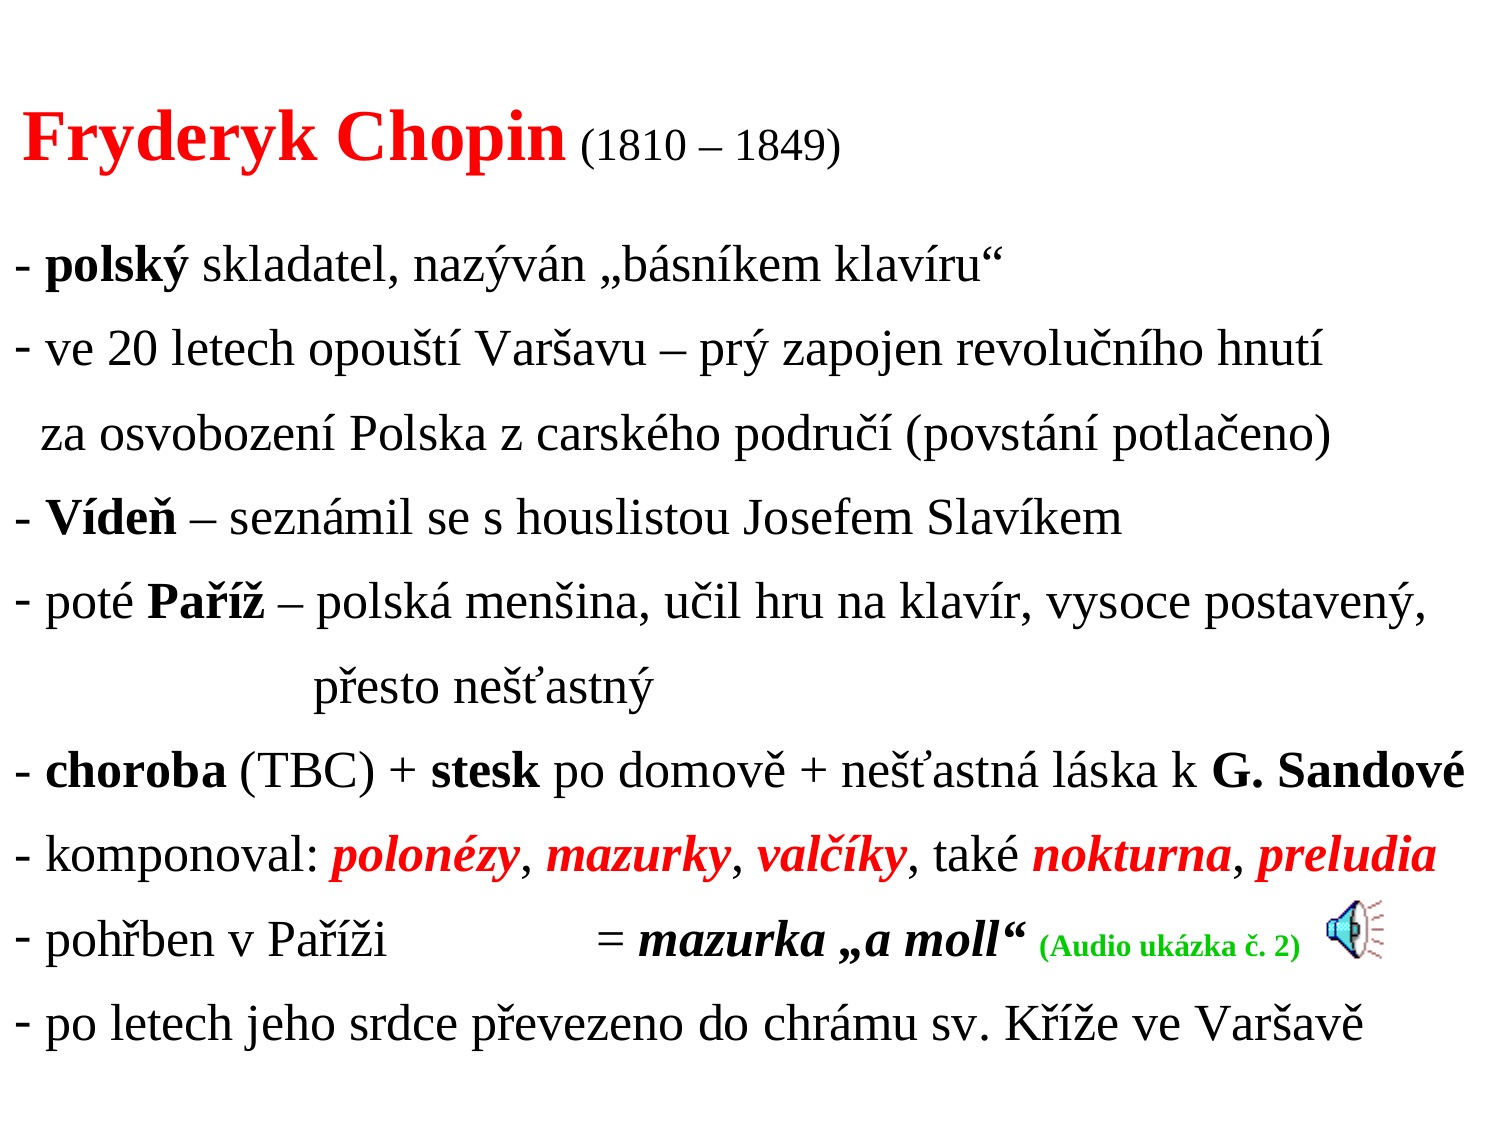

Fryderyk Chopin (1810 – 1849)
- polský skladatel, nazýván „básníkem klavíru“
 ve 20 letech opouští Varšavu – prý zapojen revolučního hnutí
 za osvobození Polska z carského područí (povstání potlačeno)
- Vídeň – seznámil se s houslistou Josefem Slavíkem
 poté Paříž – polská menšina, učil hru na klavír, vysoce postavený,
 přesto nešťastný
- choroba (TBC) + stesk po domově + nešťastná láska k G. Sandové
- komponoval: polonézy, mazurky, valčíky, také nokturna, preludia
 pohřben v Paříži = mazurka „a moll“ (Audio ukázka č. 2)
 po letech jeho srdce převezeno do chrámu sv. Kříže ve Varšavě